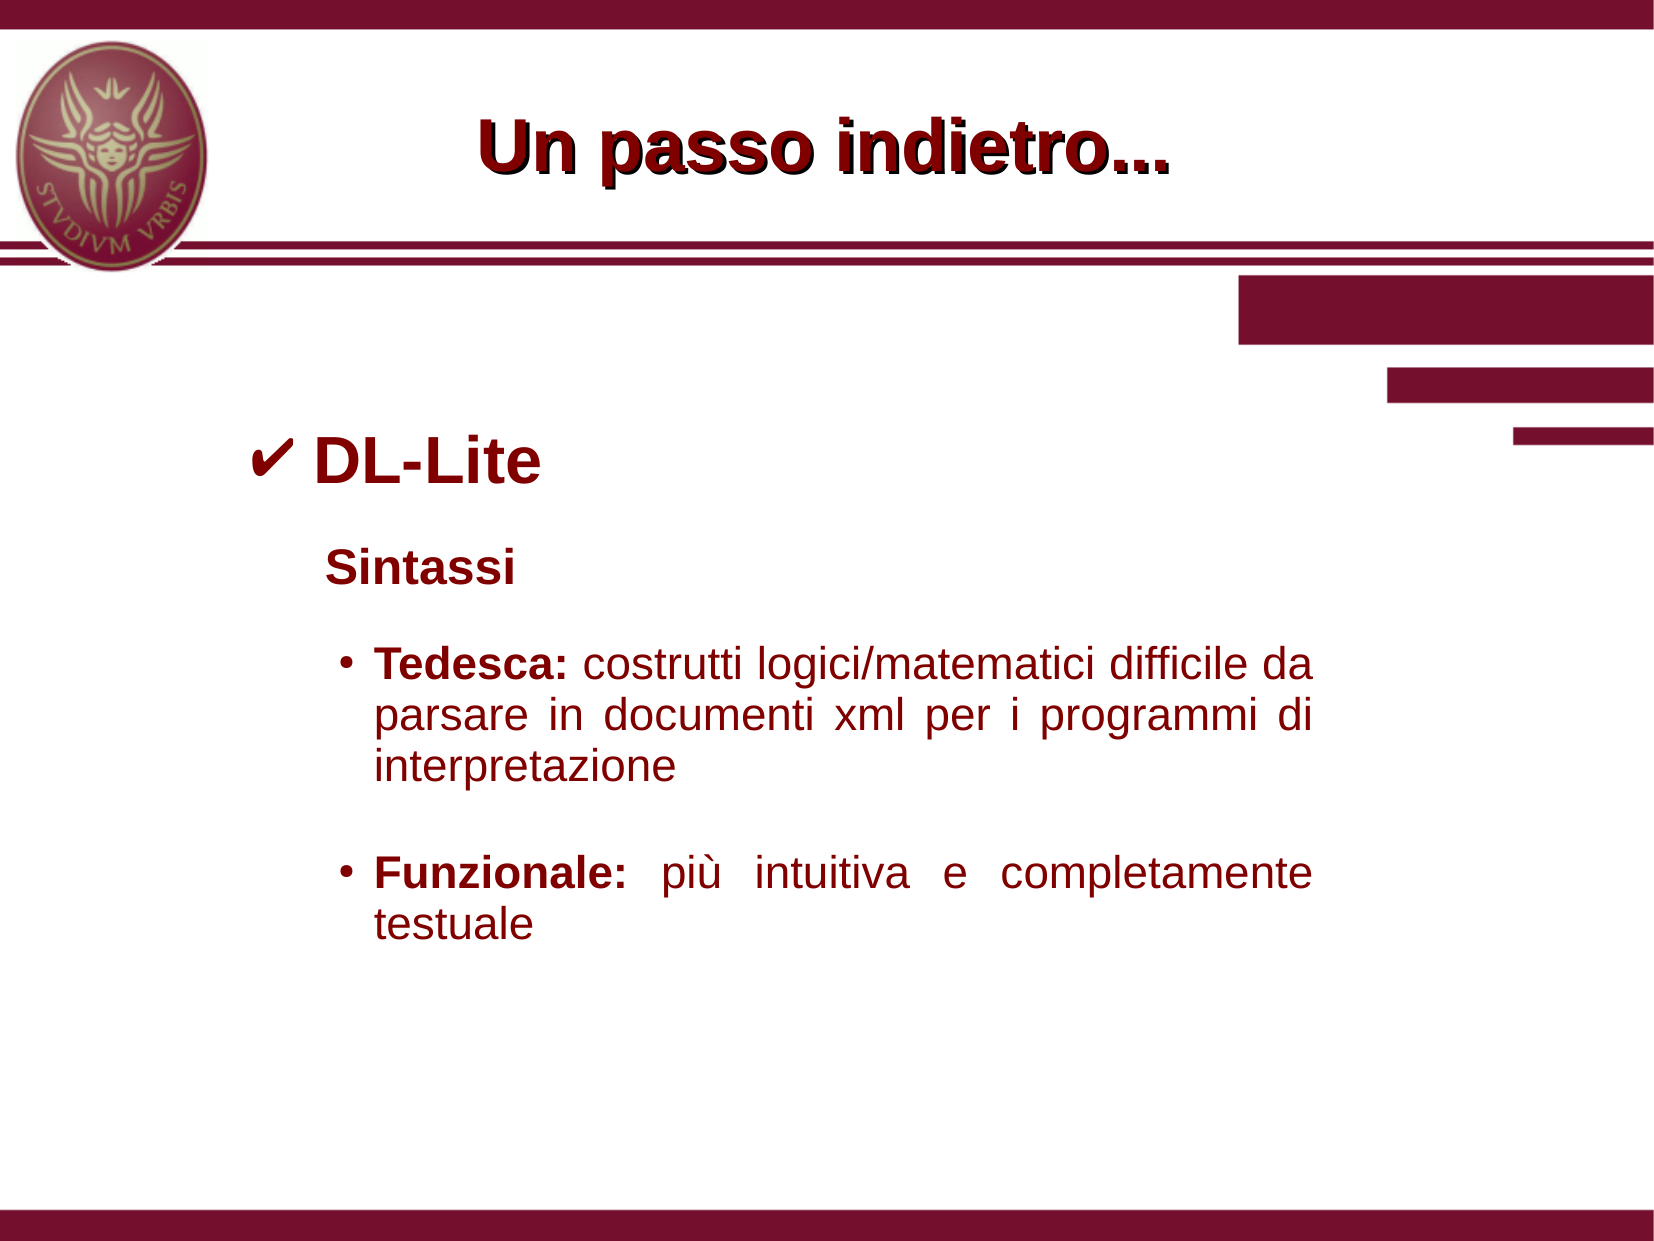

Un passo indietro...
 DL-Lite
Sintassi
Tedesca: costrutti logici/matematici difficile da parsare in documenti xml per i programmi di interpretazione
Funzionale: più intuitiva e completamente testuale